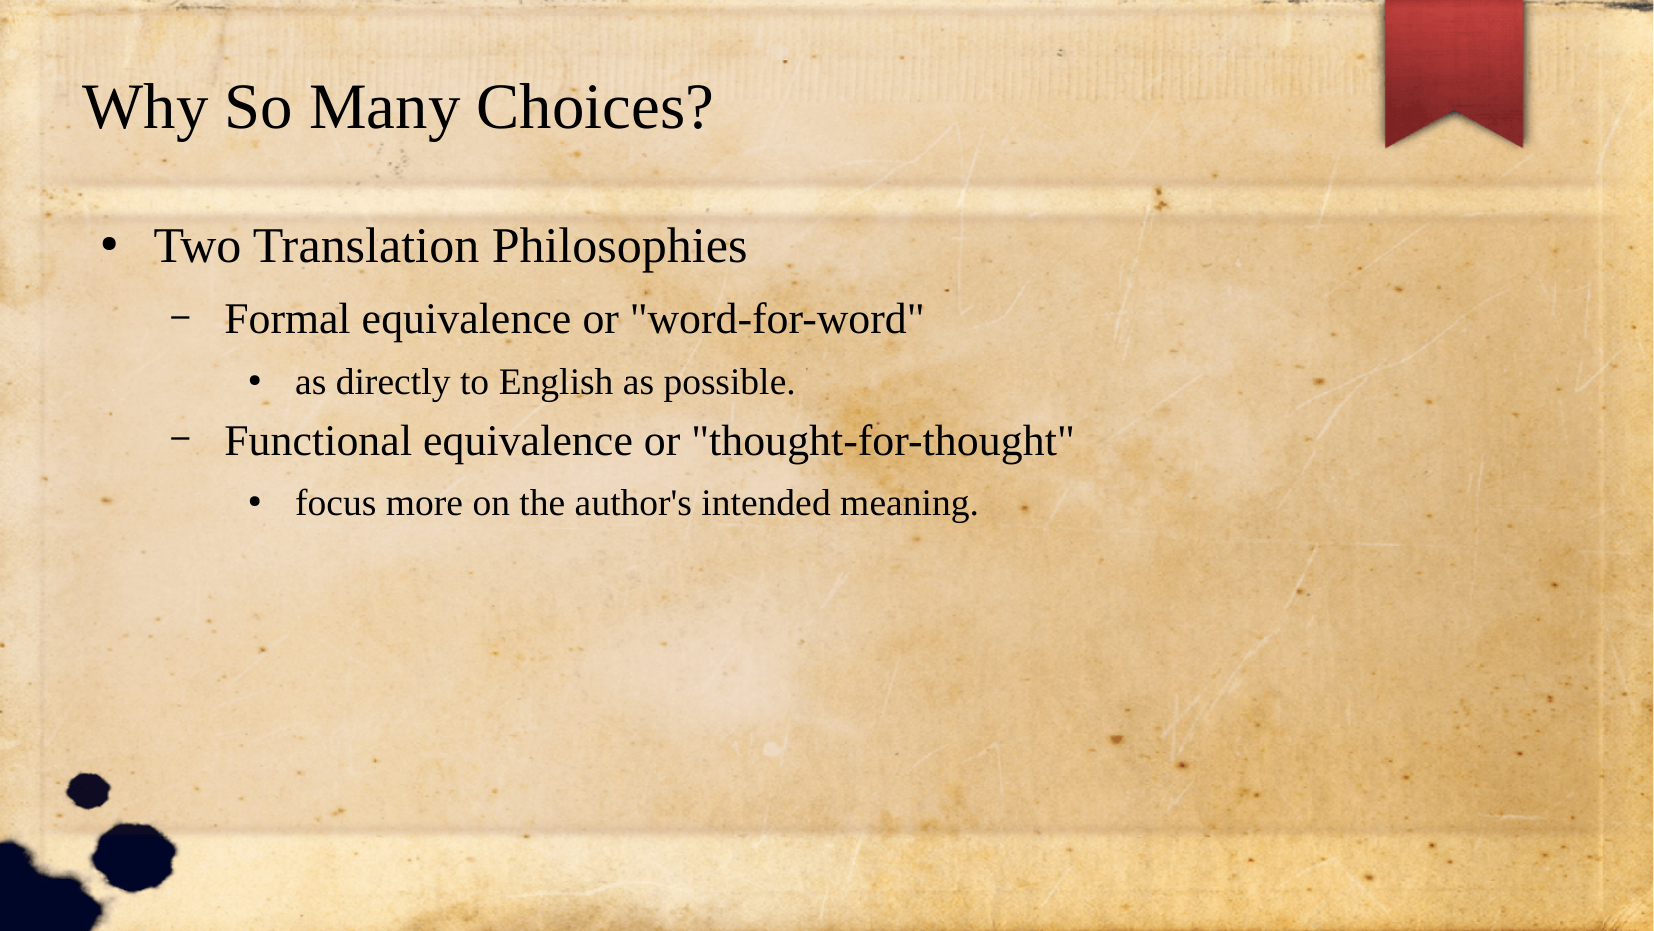

# Why So Many Choices?
Two Translation Philosophies
Formal equivalence or "word-for-word"
as directly to English as possible.
Functional equivalence or "thought-for-thought"
focus more on the author's intended meaning.